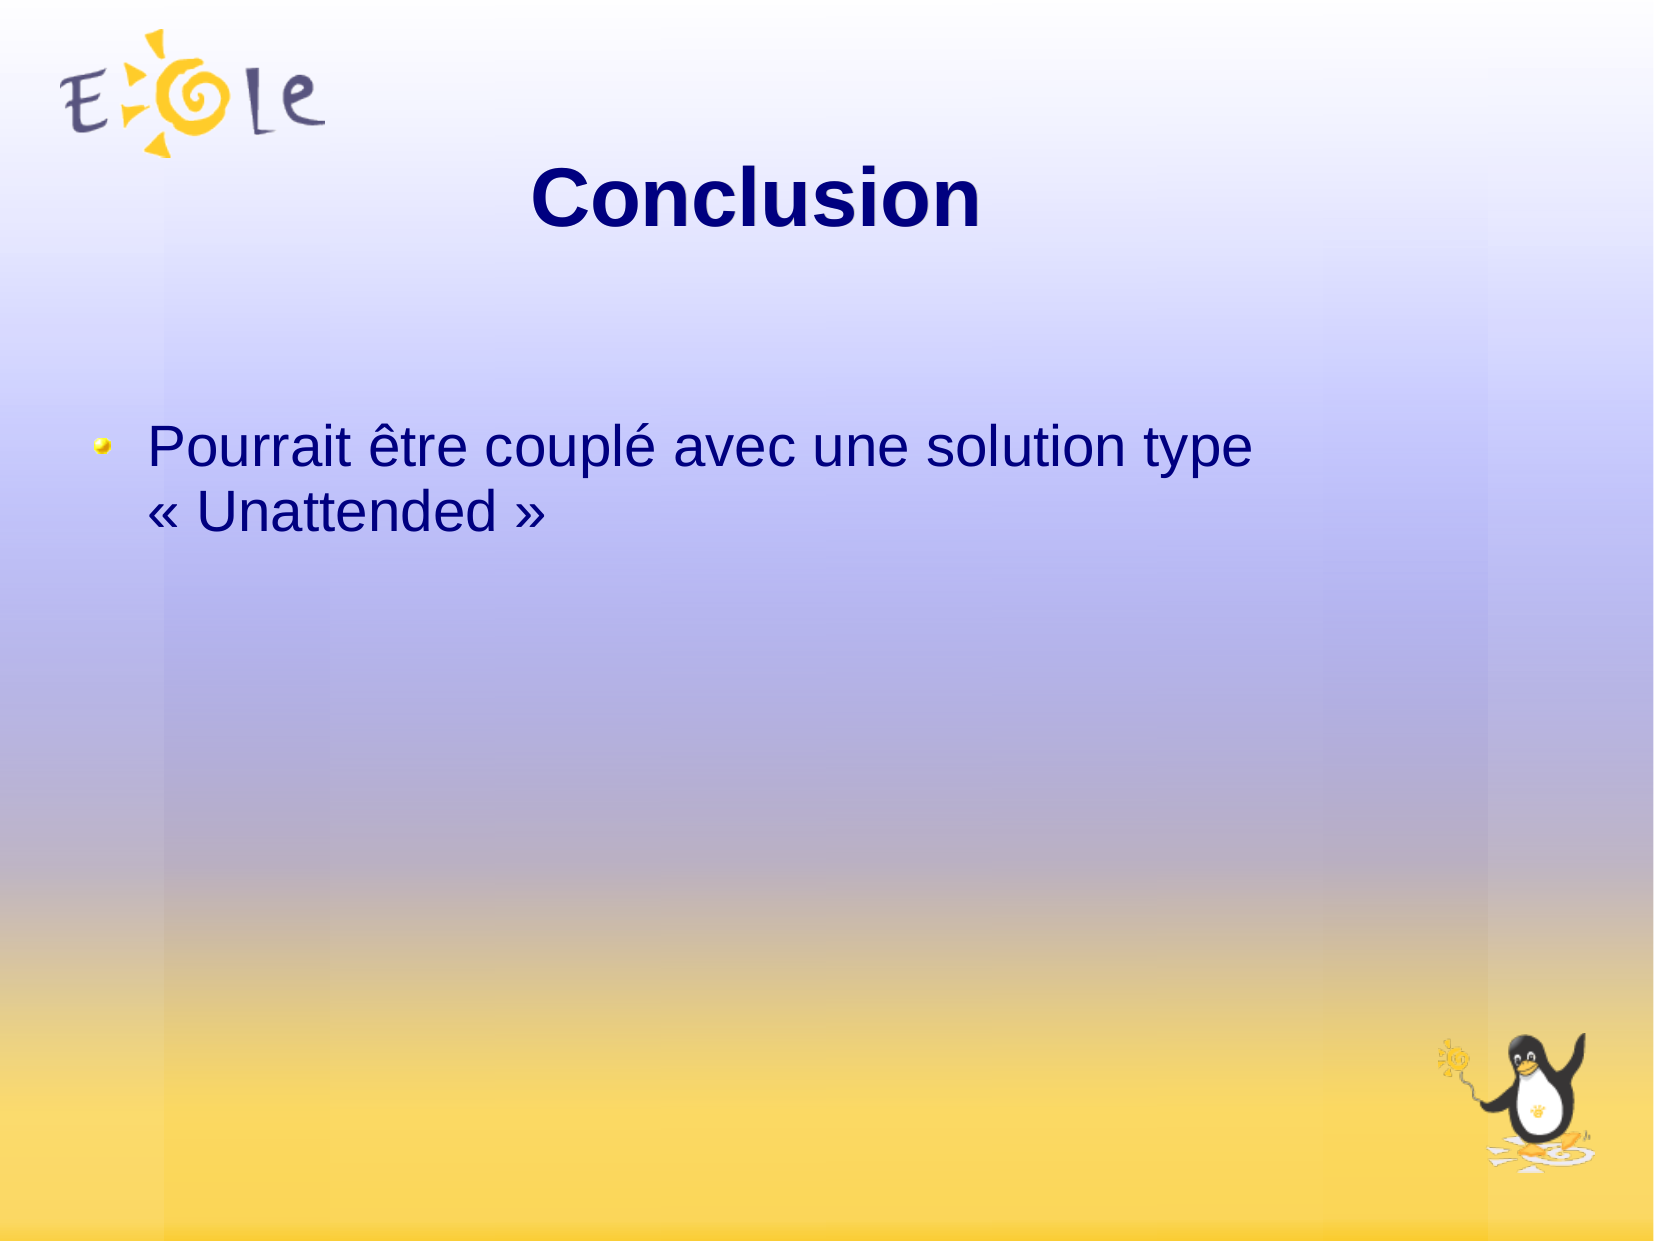

Conclusion
# Pourrait être couplé avec une solution type « Unattended »